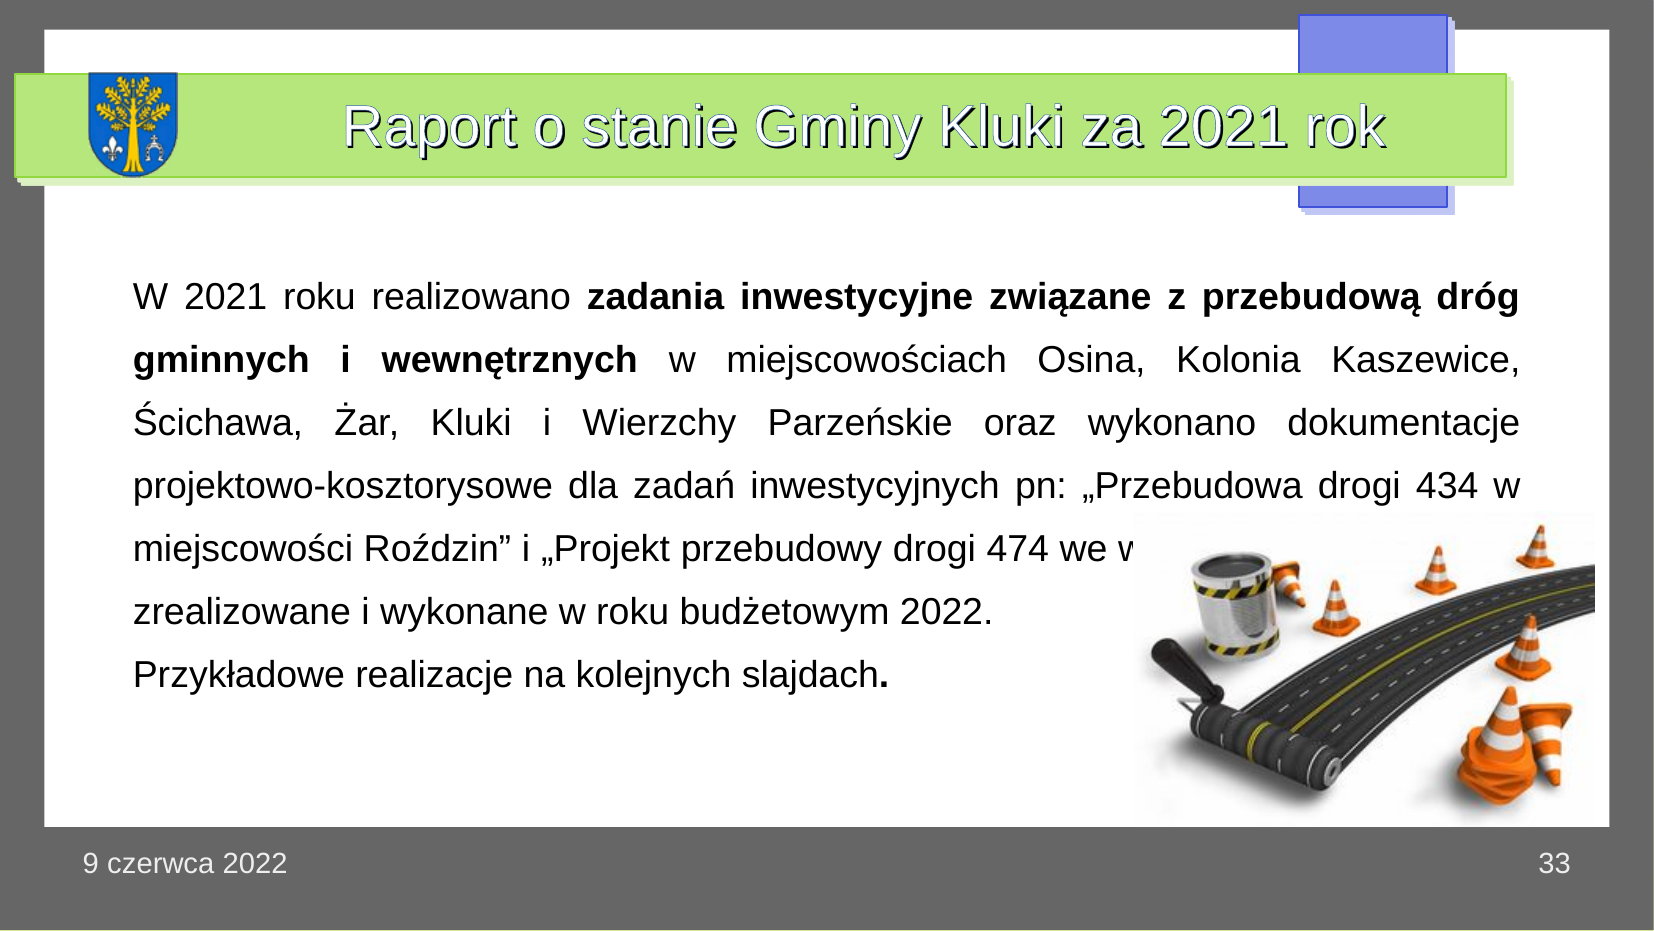

# Raport o stanie Gminy Kluki za 2021 rok
W 2021 roku realizowano zadania inwestycyjne związane z przebudową dróg gminnych i wewnętrznych w miejscowościach Osina, Kolonia Kaszewice, Ścichawa, Żar, Kluki i Wierzchy Parzeńskie oraz wykonano dokumentacje projektowo-kosztorysowe dla zadań inwestycyjnych pn: „Przebudowa drogi 434 w miejscowości Roździn” i „Projekt przebudowy drogi 474 we wsi Lesisko”, które będą zrealizowane i wykonane w roku budżetowym 2022.
Przykładowe realizacje na kolejnych slajdach.
9 czerwca 2022
33